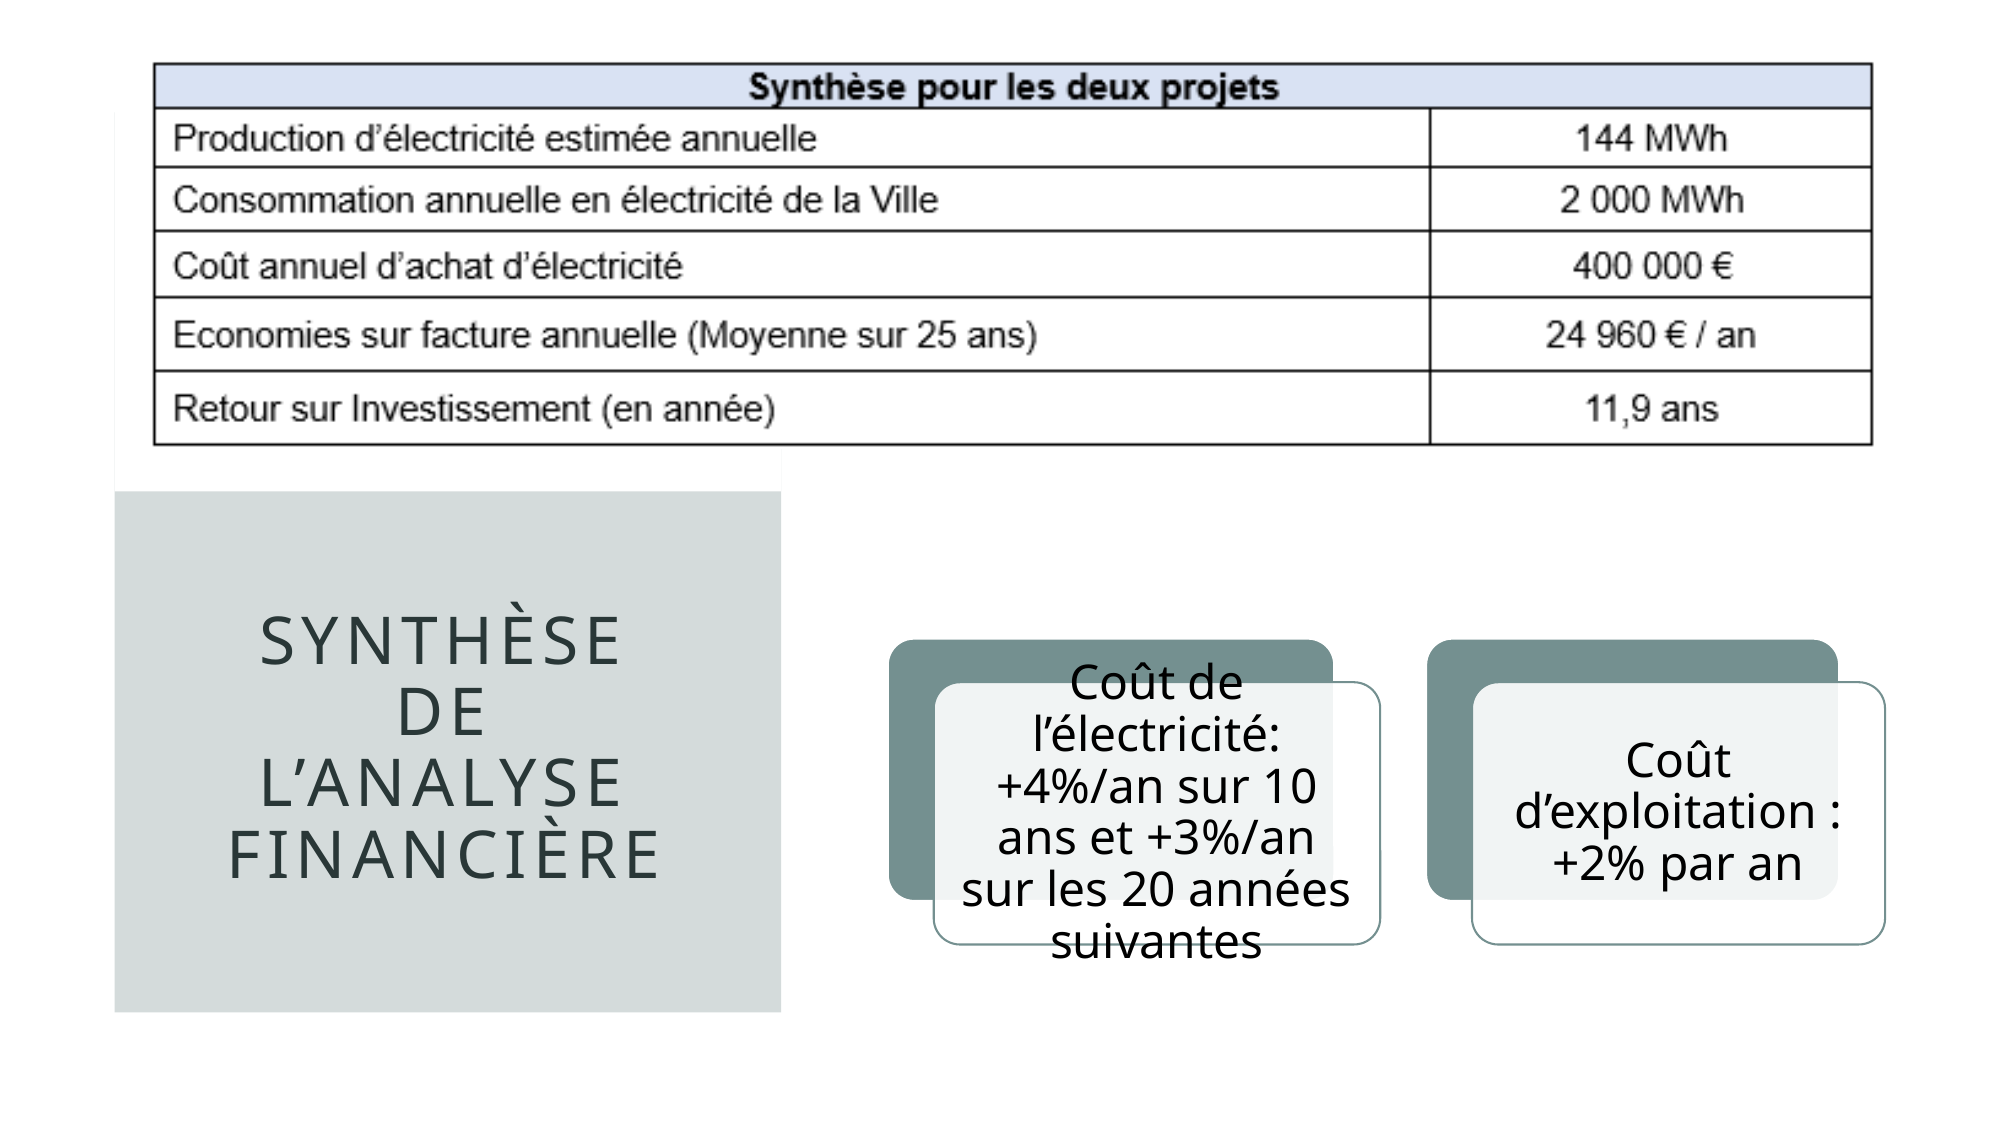

Coût de l’électricité: +4%/an sur 10 ans et +3%/an sur les 20 années suivantes
Coût d’exploitation : +2% par an
# Synthèse de l’analyse financière